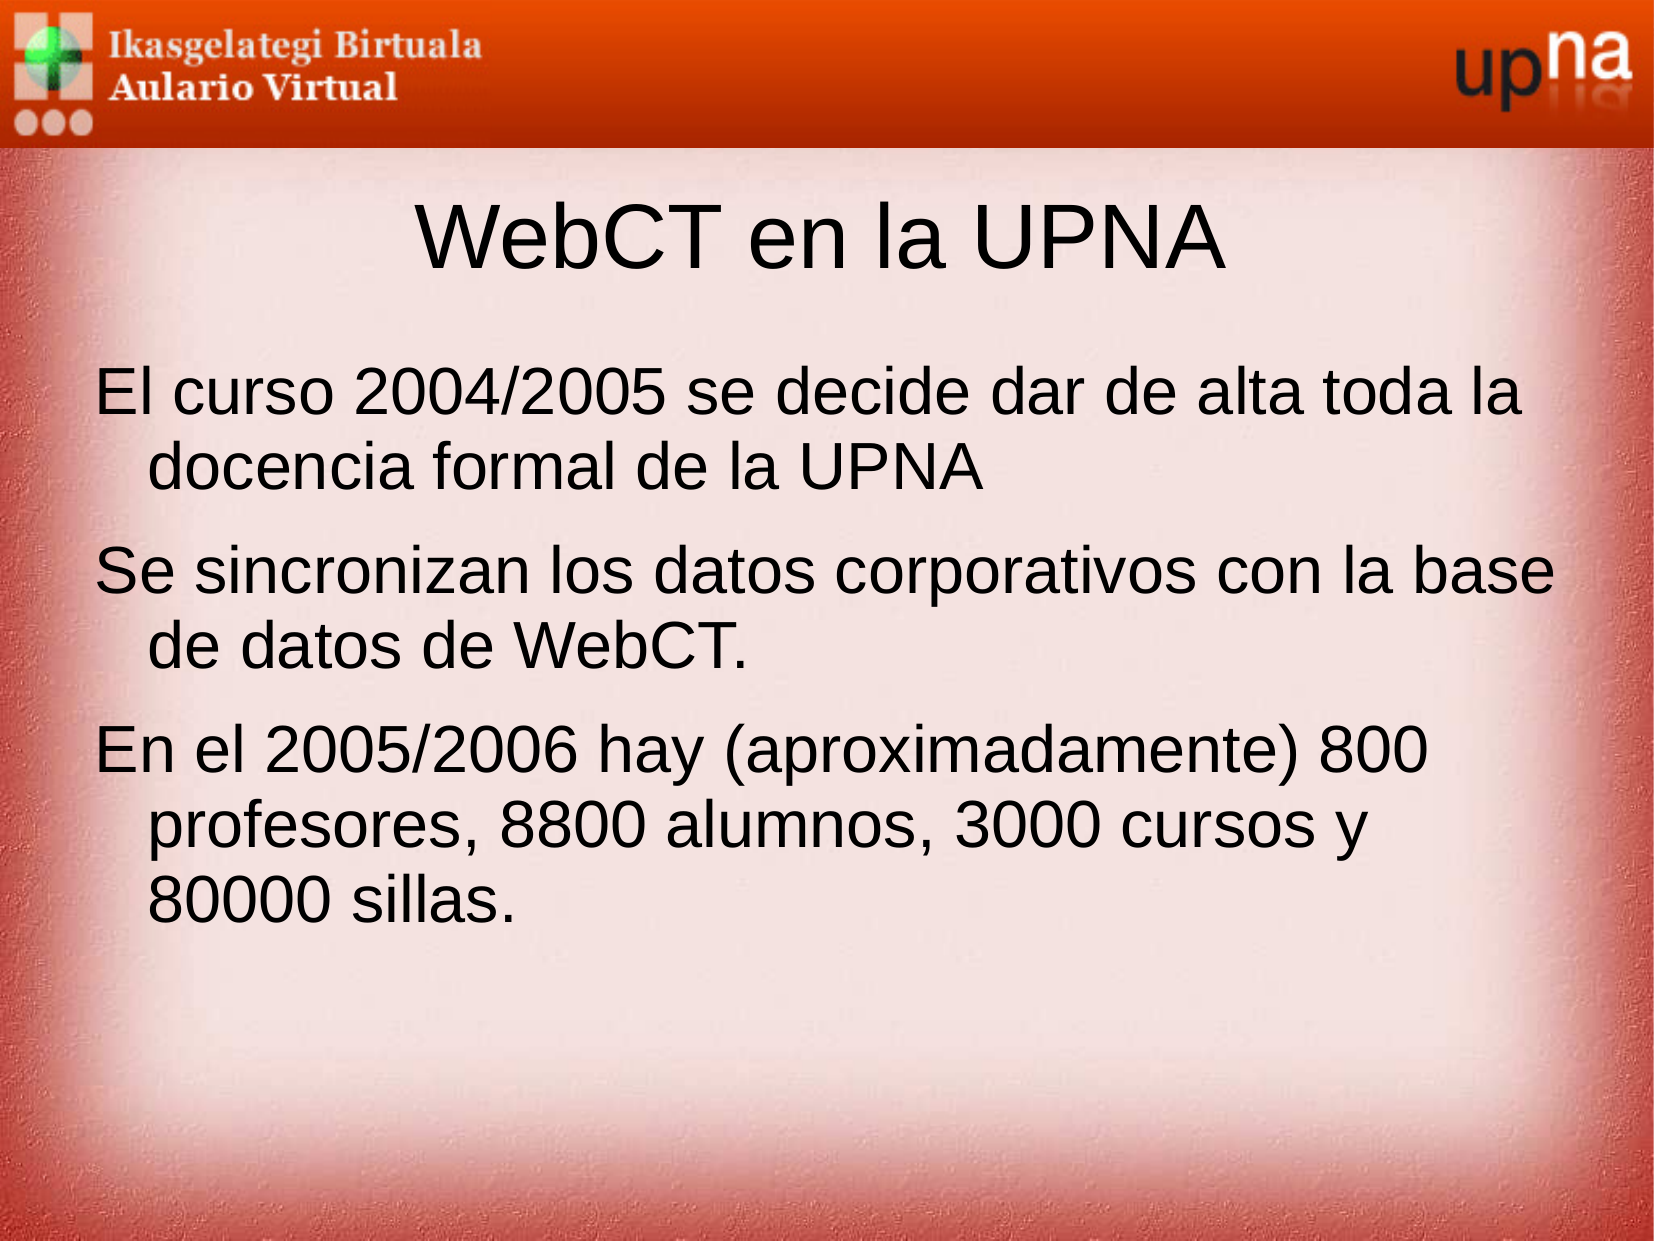

WebCT en la UPNA
# El curso 2004/2005 se decide dar de alta toda la docencia formal de la UPNA
Se sincronizan los datos corporativos con la base de datos de WebCT.
En el 2005/2006 hay (aproximadamente) 800 profesores, 8800 alumnos, 3000 cursos y 80000 sillas.